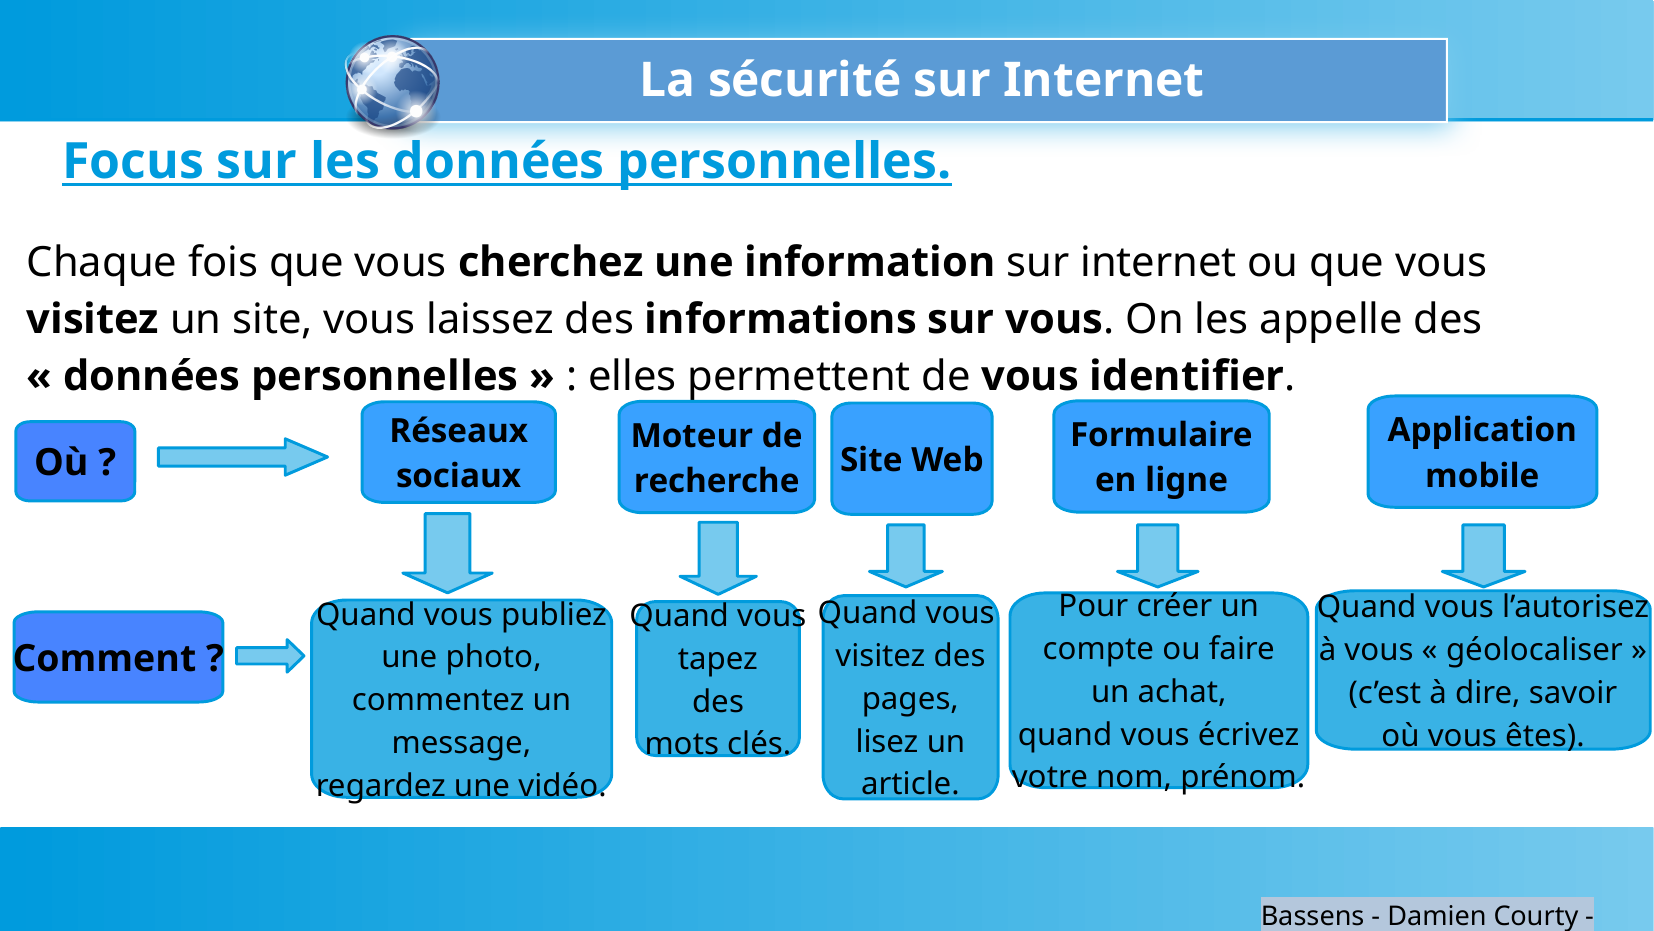

La sécurité sur Internet
Focus sur les données personnelles.
Chaque fois que vous cherchez une information sur internet ou que vous visitez un site, vous laissez des informations sur vous. On les appelle des « données personnelles » : elles permettent de vous identifier.
Application
mobile
Formulaire
en ligne
Moteur de
recherche
Réseaux
sociaux
Site Web
Où ?
Quand vous l’autorisez
à vous « géolocaliser »
(c’est à dire, savoir
où vous êtes).
Pour créer un
compte ou faire
un achat,
quand vous écrivez
votre nom, prénom.
Quand vous
visitez des
pages,
lisez un
article.
Quand vous publiez
une photo,
commentez un
message,
regardez une vidéo.
Quand vous
tapez
des
mots clés.
Comment ?
Bassens - Damien Courty - 2024